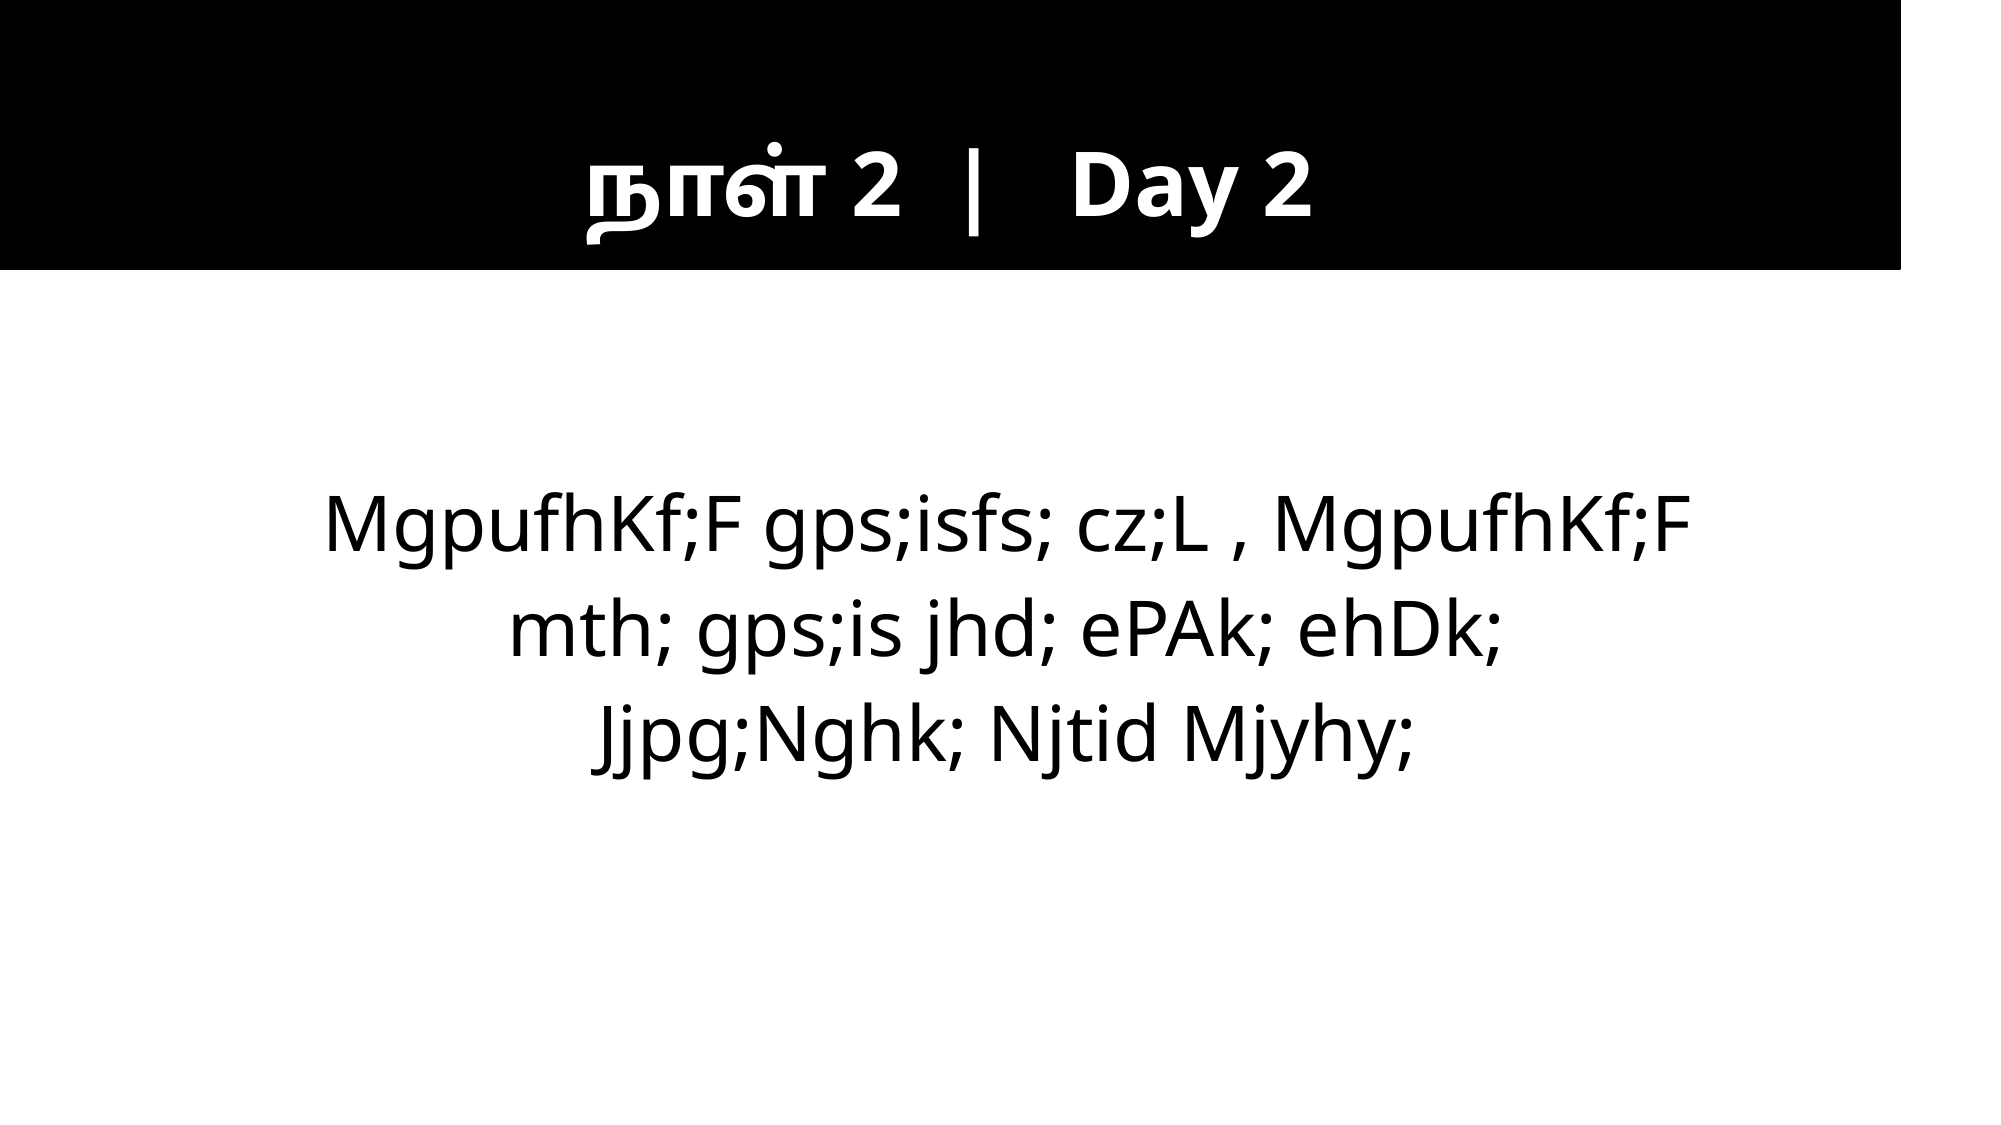

நாள் 2 | Day 2
# Chinna Manushanukkulla
MgpufhKf;F gps;isfs; cz;L , MgpufhKf;F
mth; gps;is jhd; ePAk; ehDk;
Jjpg;Nghk; Njtid Mjyhy;